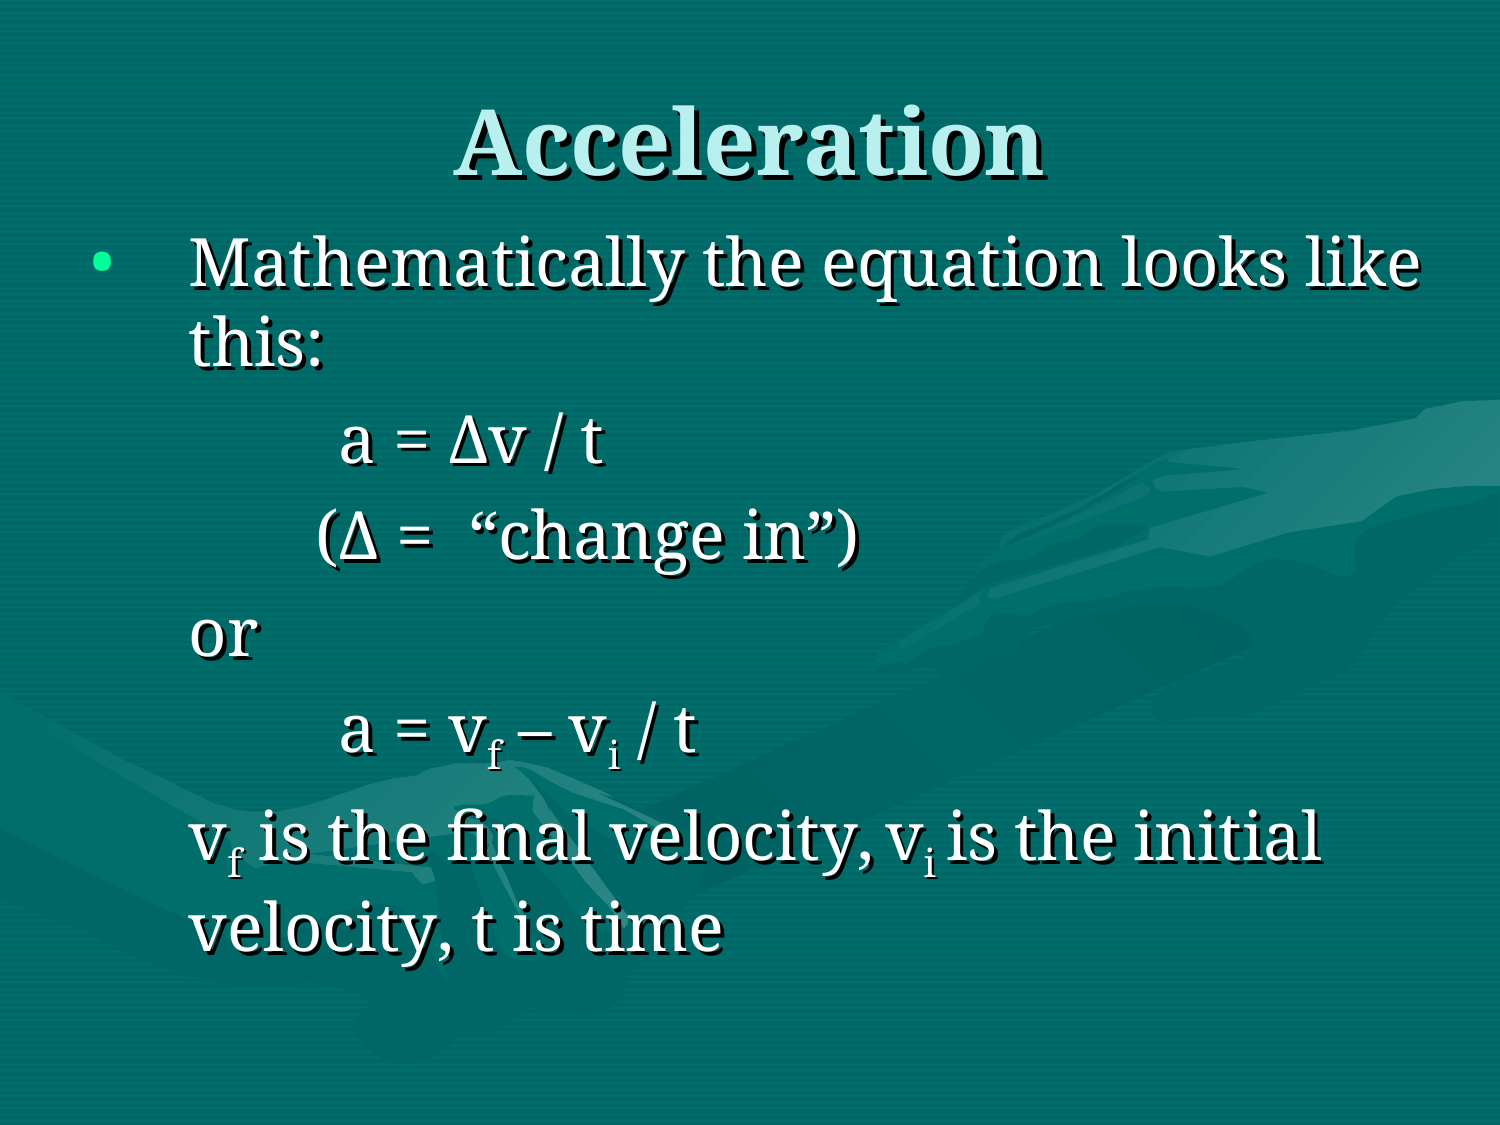

Acceleration
Mathematically the equation looks like this:
			a = Δv / t
(Δ = “change in”)
	or
			a = vf – vi / t
	vf is the final velocity, vi is the initial velocity, t is time